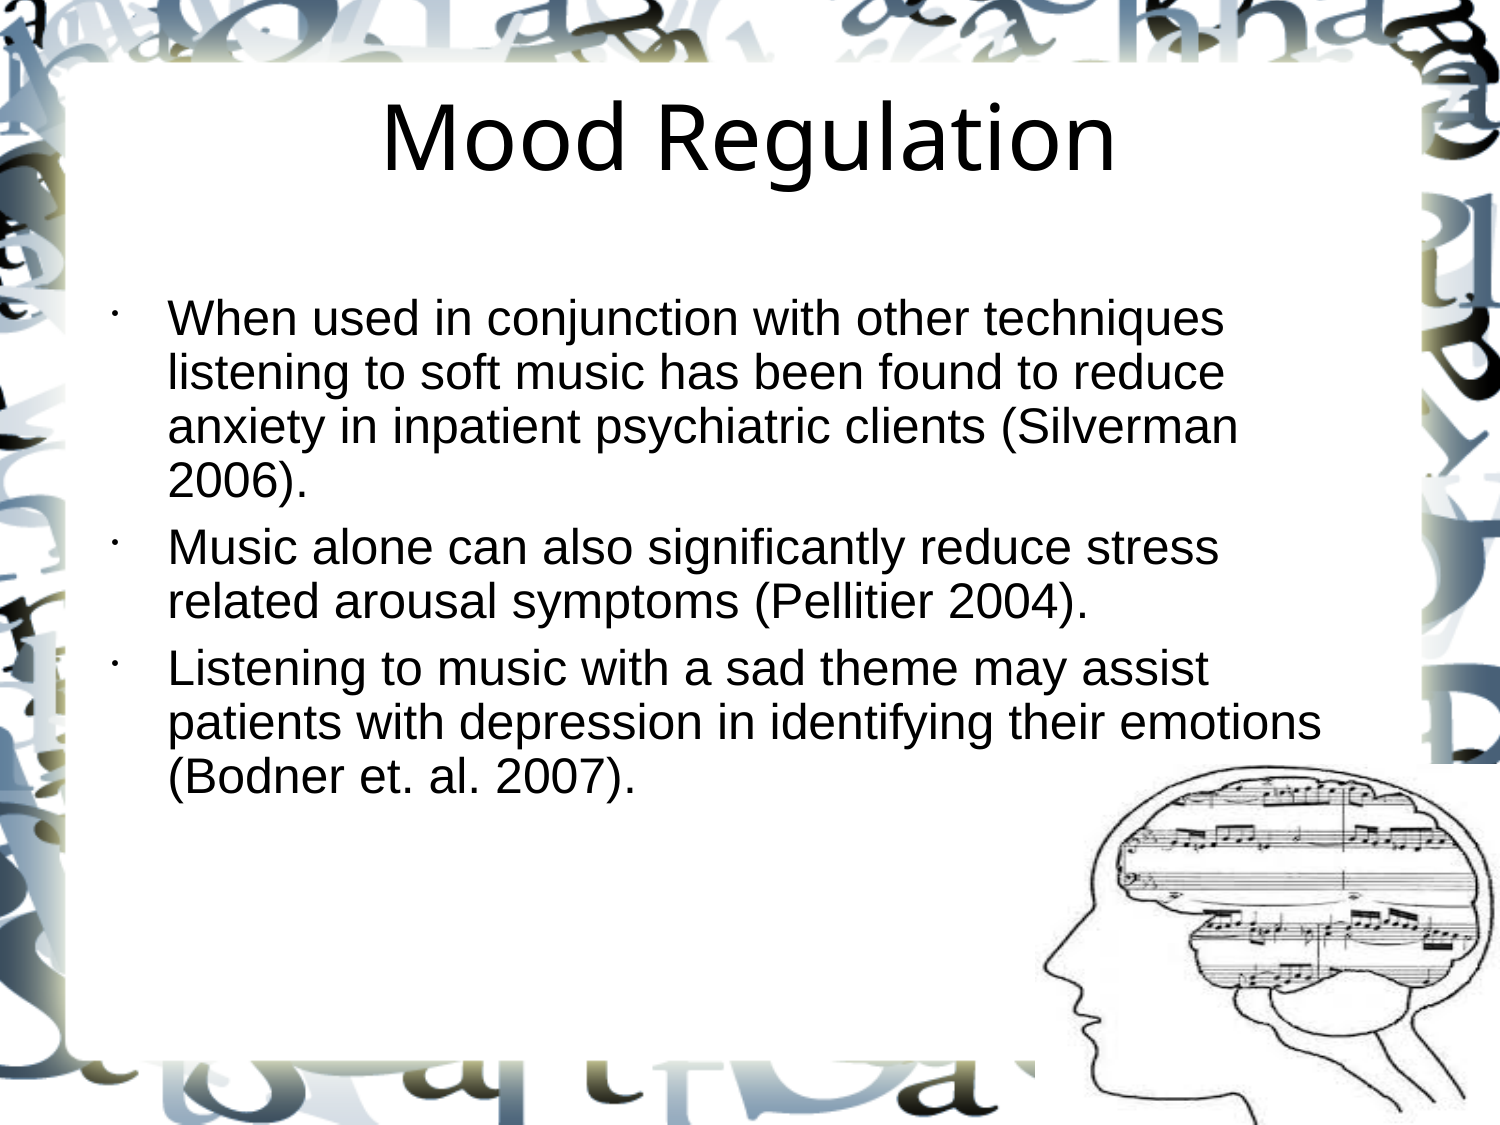

# Mood Regulation
When used in conjunction with other techniques listening to soft music has been found to reduce anxiety in inpatient psychiatric clients (Silverman 2006).
Music alone can also significantly reduce stress related arousal symptoms (Pellitier 2004).
Listening to music with a sad theme may assist patients with depression in identifying their emotions (Bodner et. al. 2007).